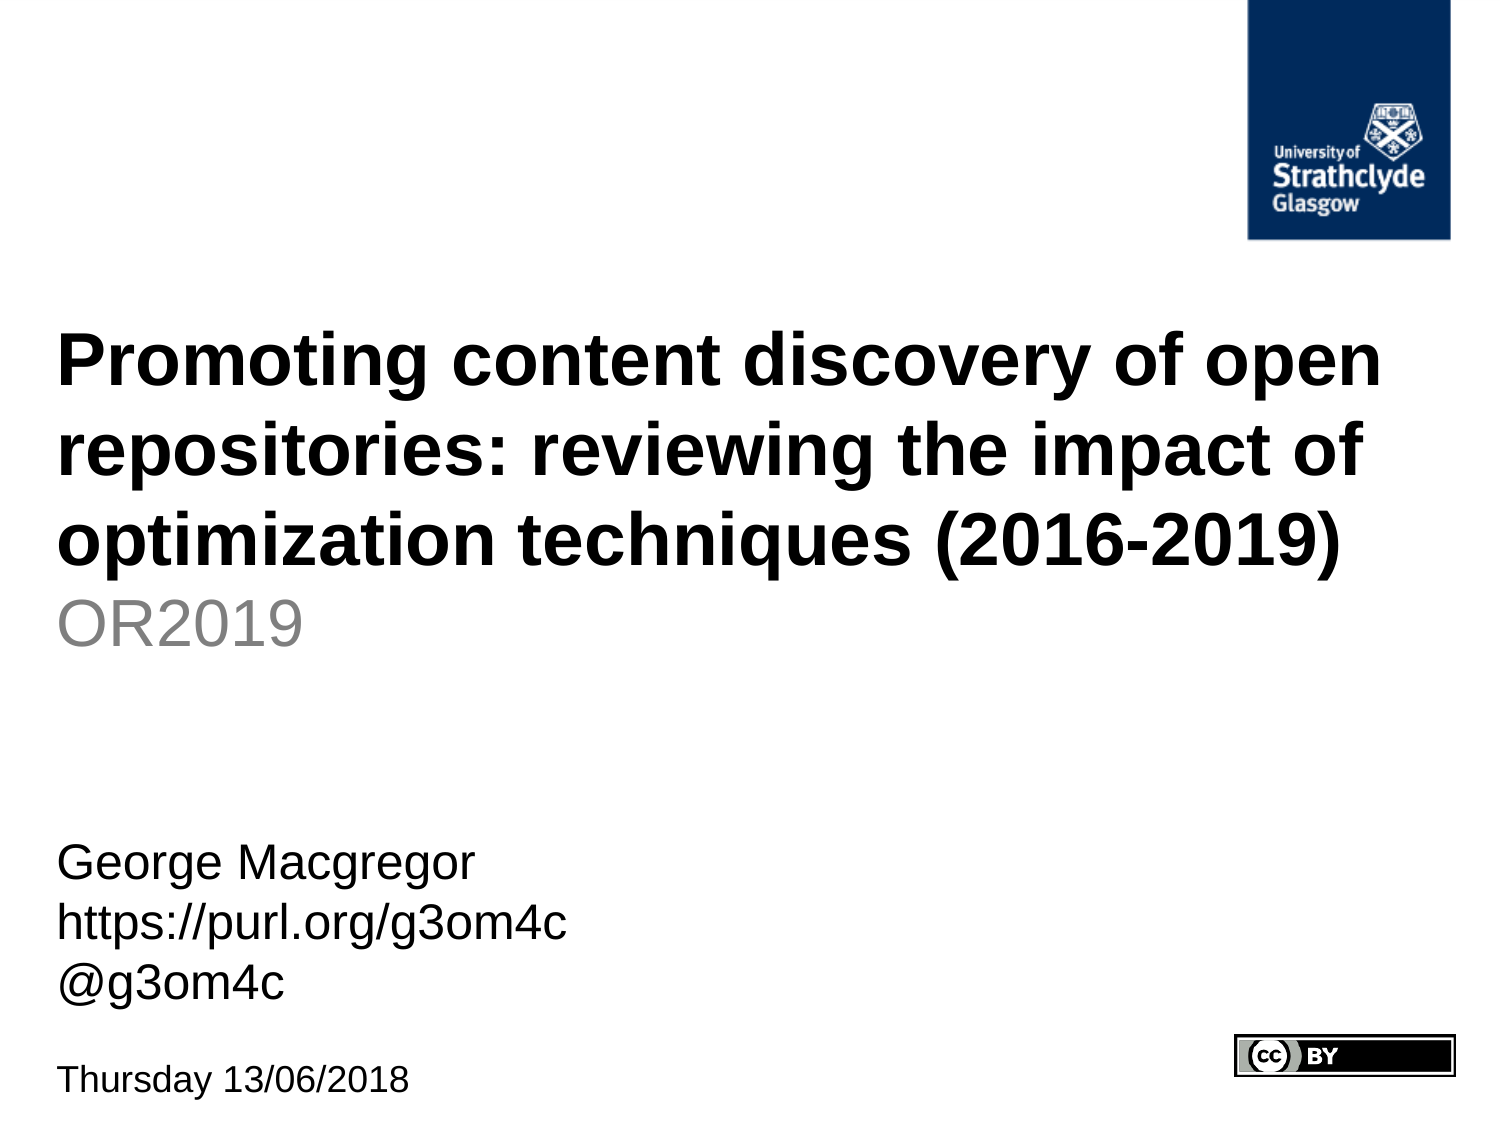

# Promoting content discovery of open repositories: reviewing the impact of optimization techniques (2016-2019) OR2019
George Macgregor
https://purl.org/g3om4c
@g3om4c
Thursday 13/06/2018